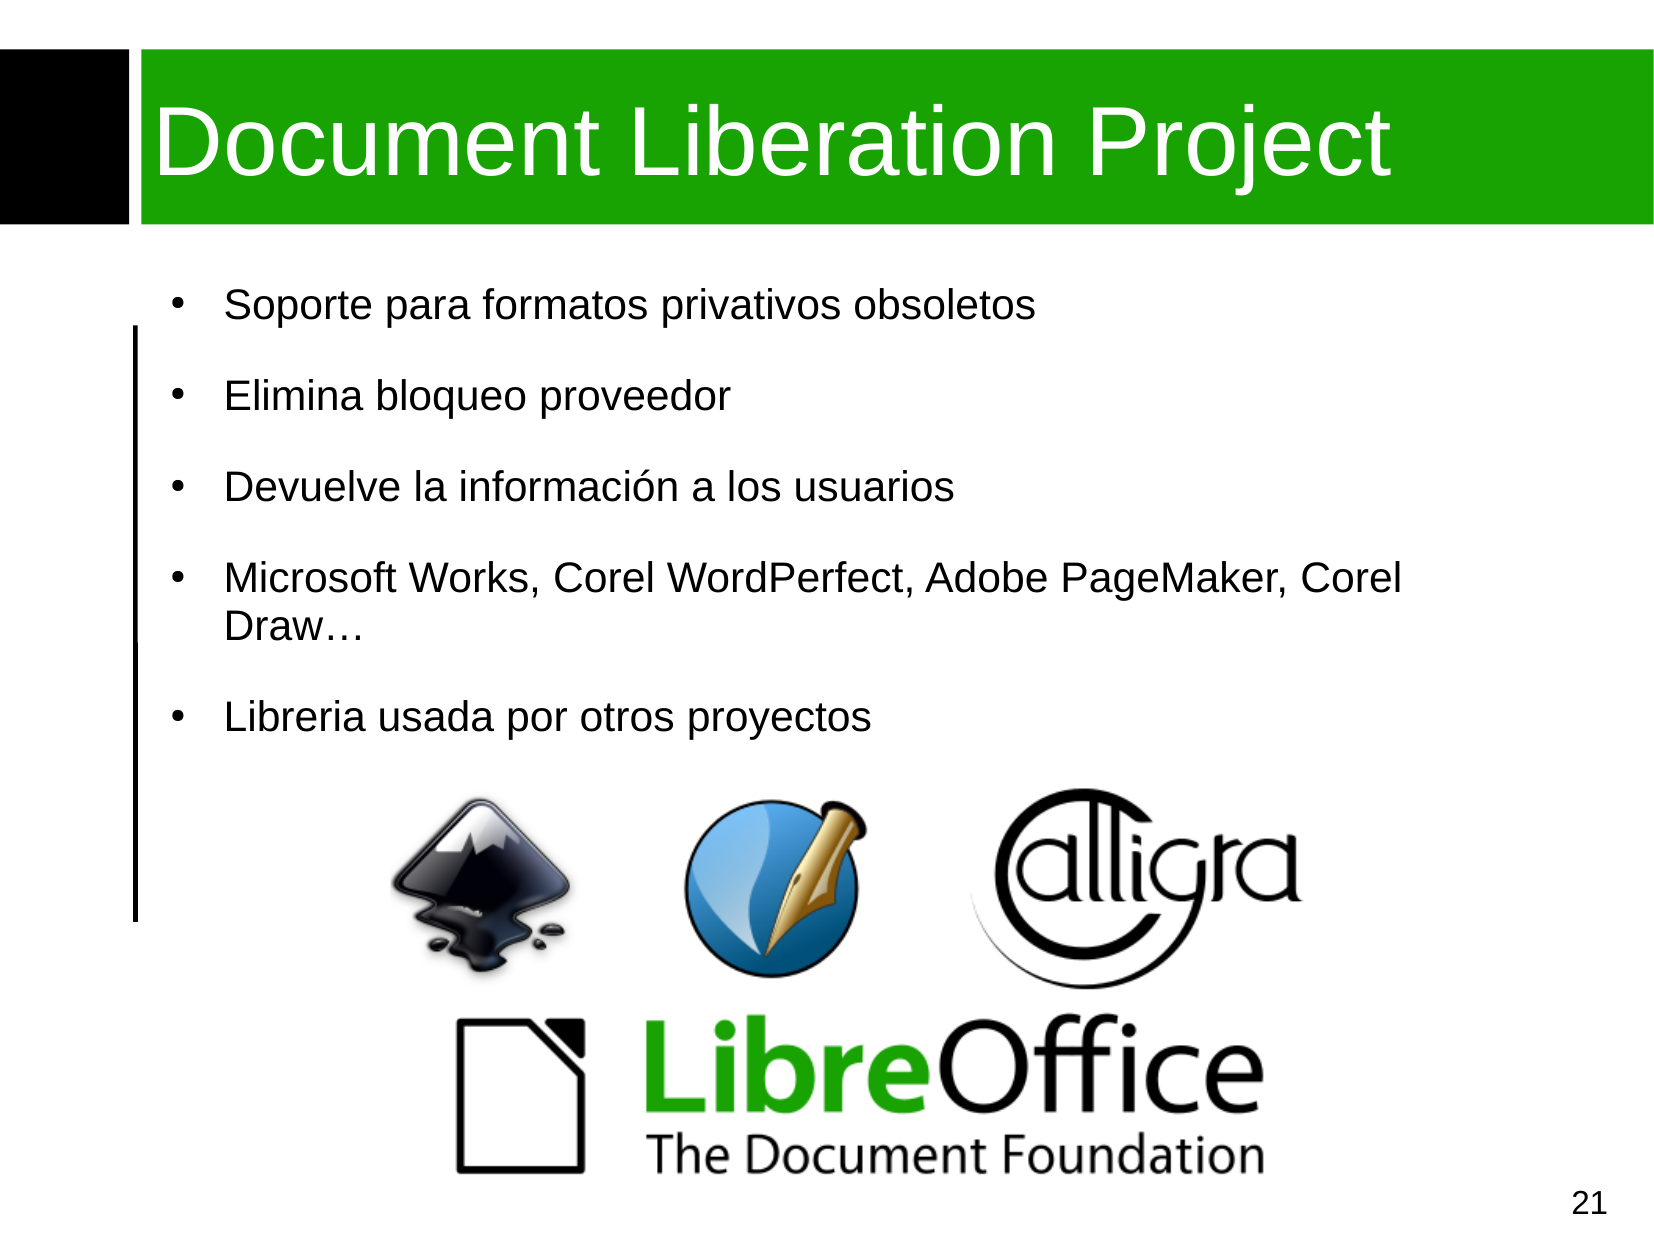

# Document Liberation Project
Soporte para formatos privativos obsoletos
Elimina bloqueo proveedor
Devuelve la información a los usuarios
Microsoft Works, Corel WordPerfect, Adobe PageMaker, Corel Draw…
Libreria usada por otros proyectos